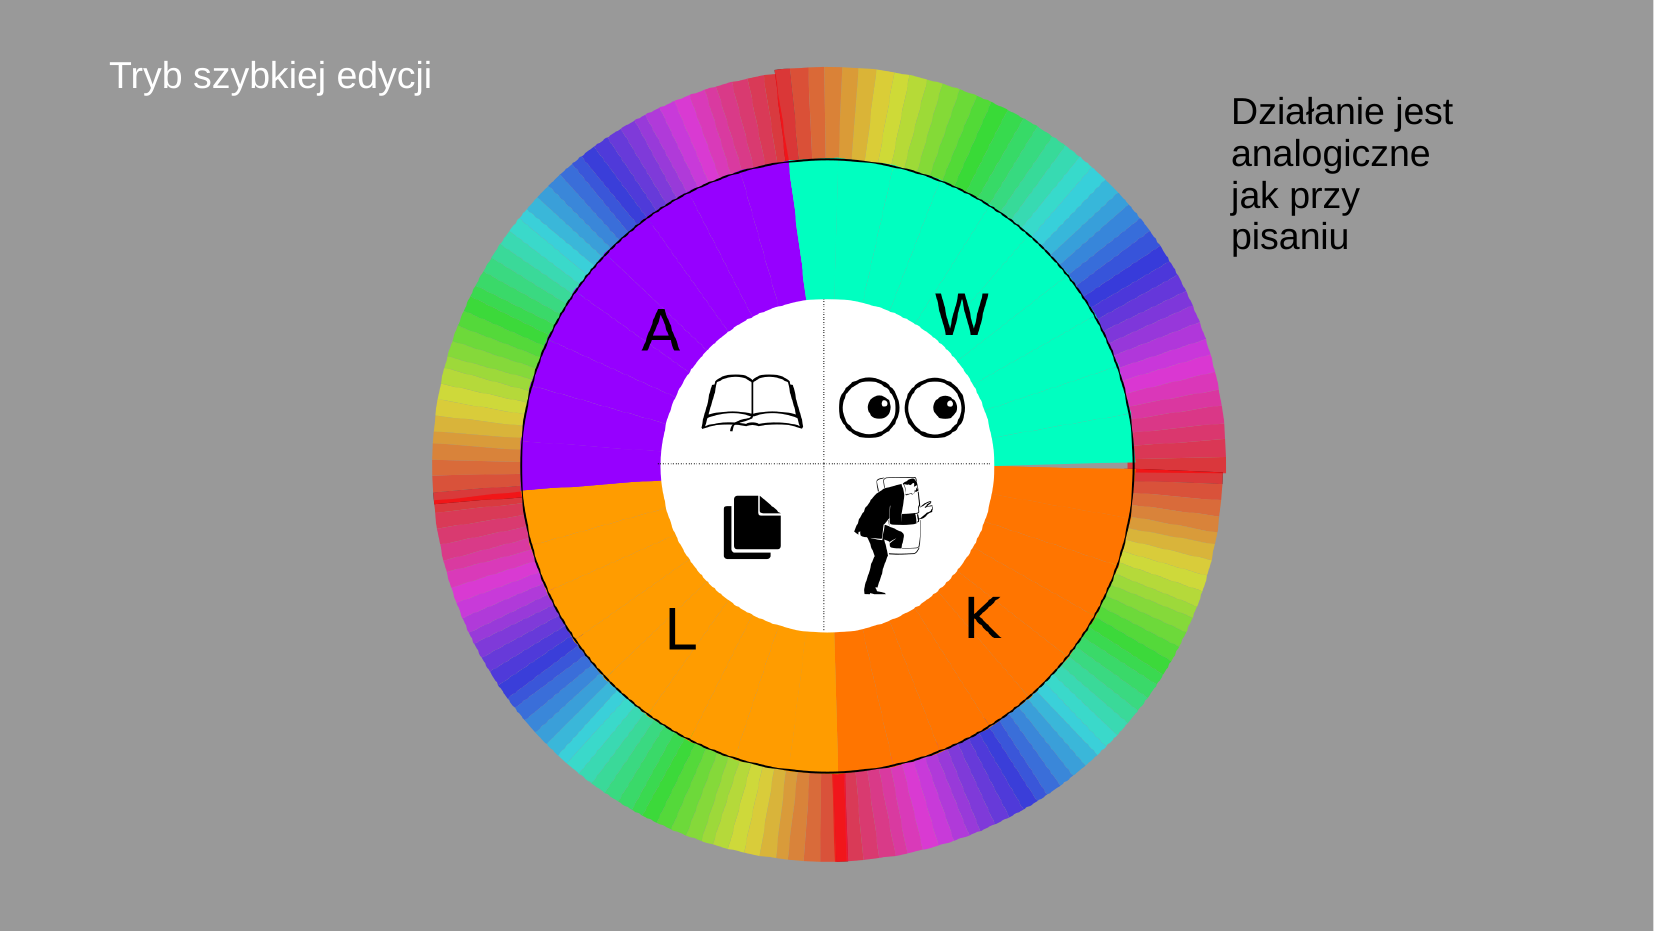

Tryb szybkiej edycji
Działanie jest analogiczne jak przy pisaniu